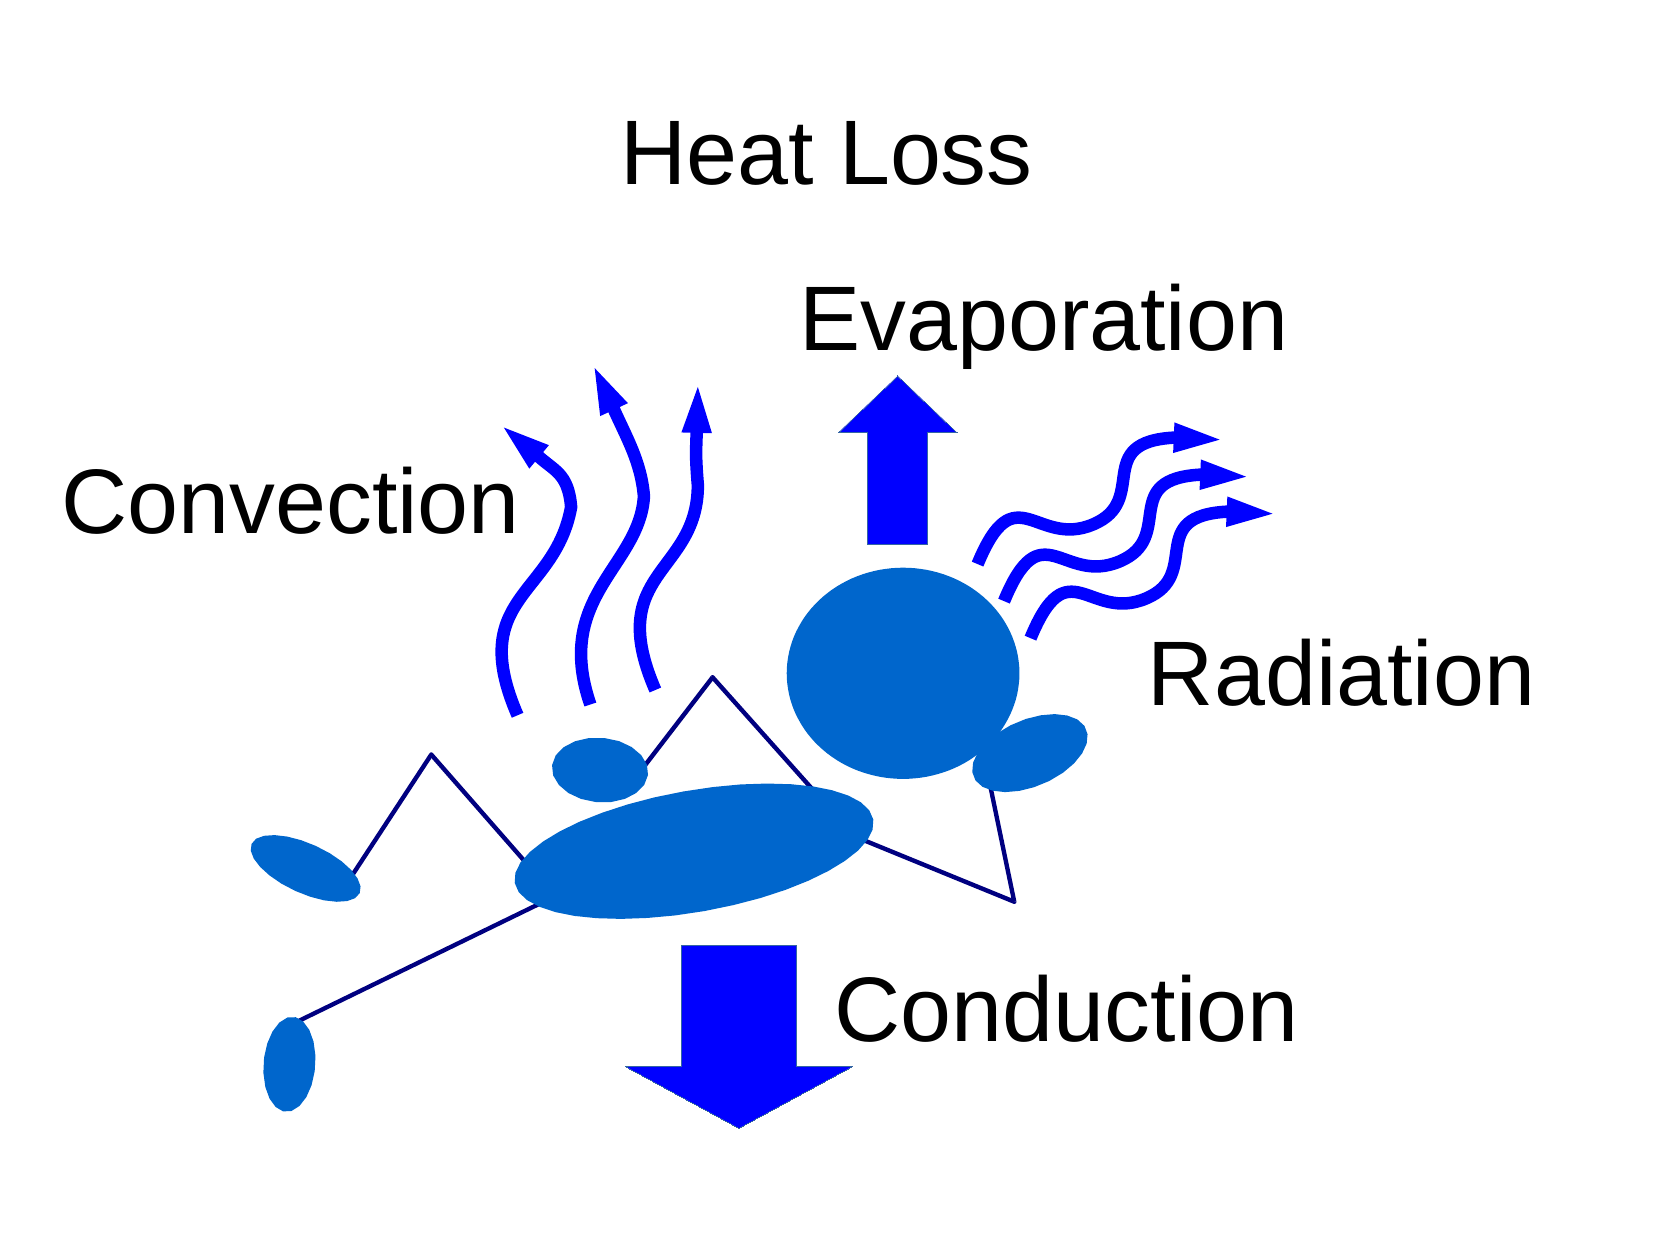

# Heat Loss
Evaporation
Convection
Radiation
Conduction